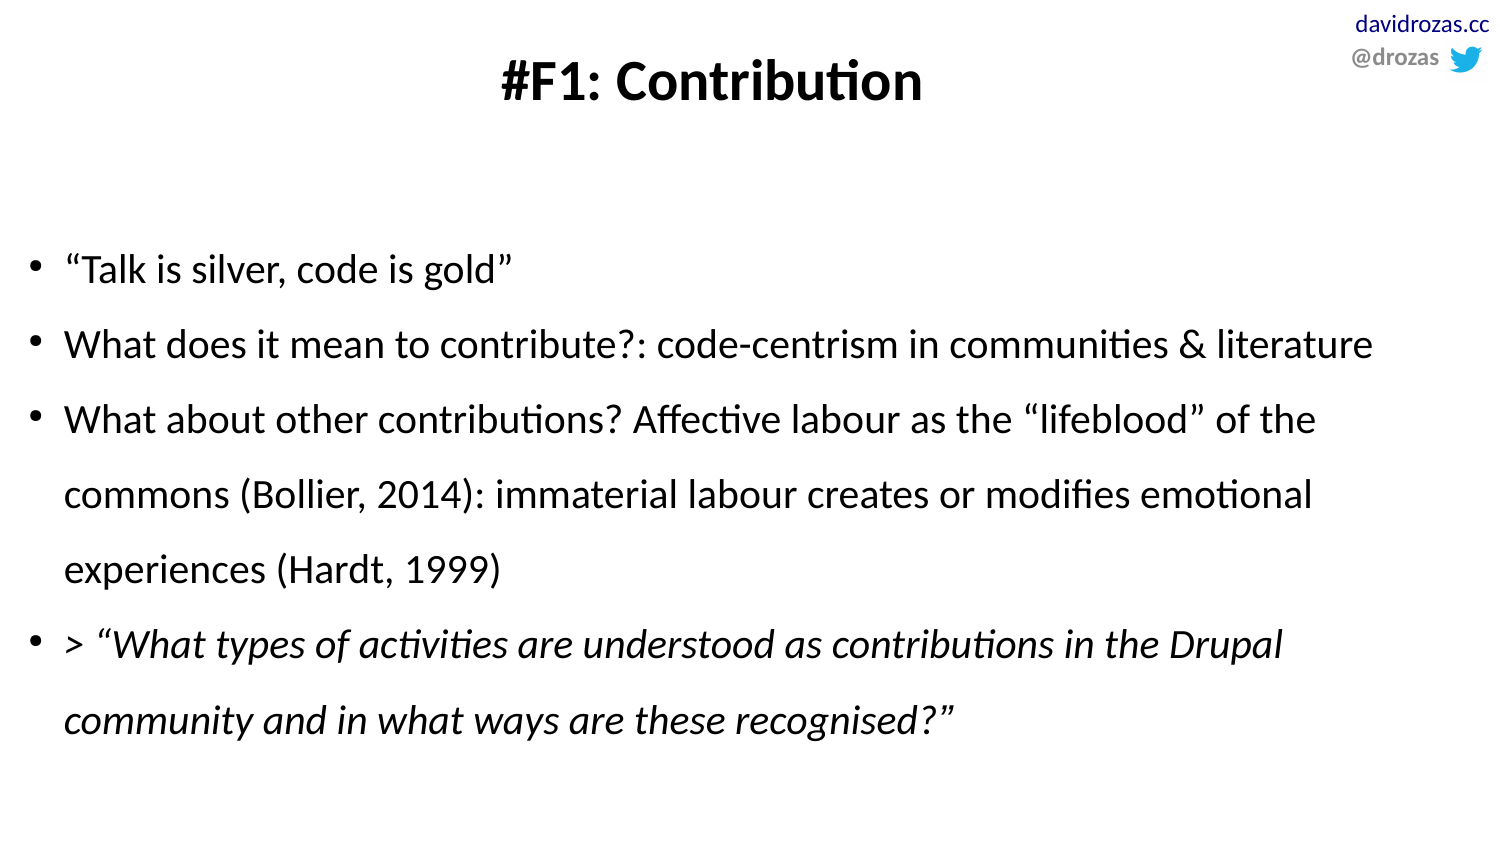

davidrozas.cc
@drozas
# #F1: Contribution
“Talk is silver, code is gold”
What does it mean to contribute?: code-centrism in communities & literature
What about other contributions? Affective labour as the “lifeblood” of the commons (Bollier, 2014): immaterial labour creates or modifies emotional experiences (Hardt, 1999)
> “What types of activities are understood as contributions in the Drupal community and in what ways are these recognised?”